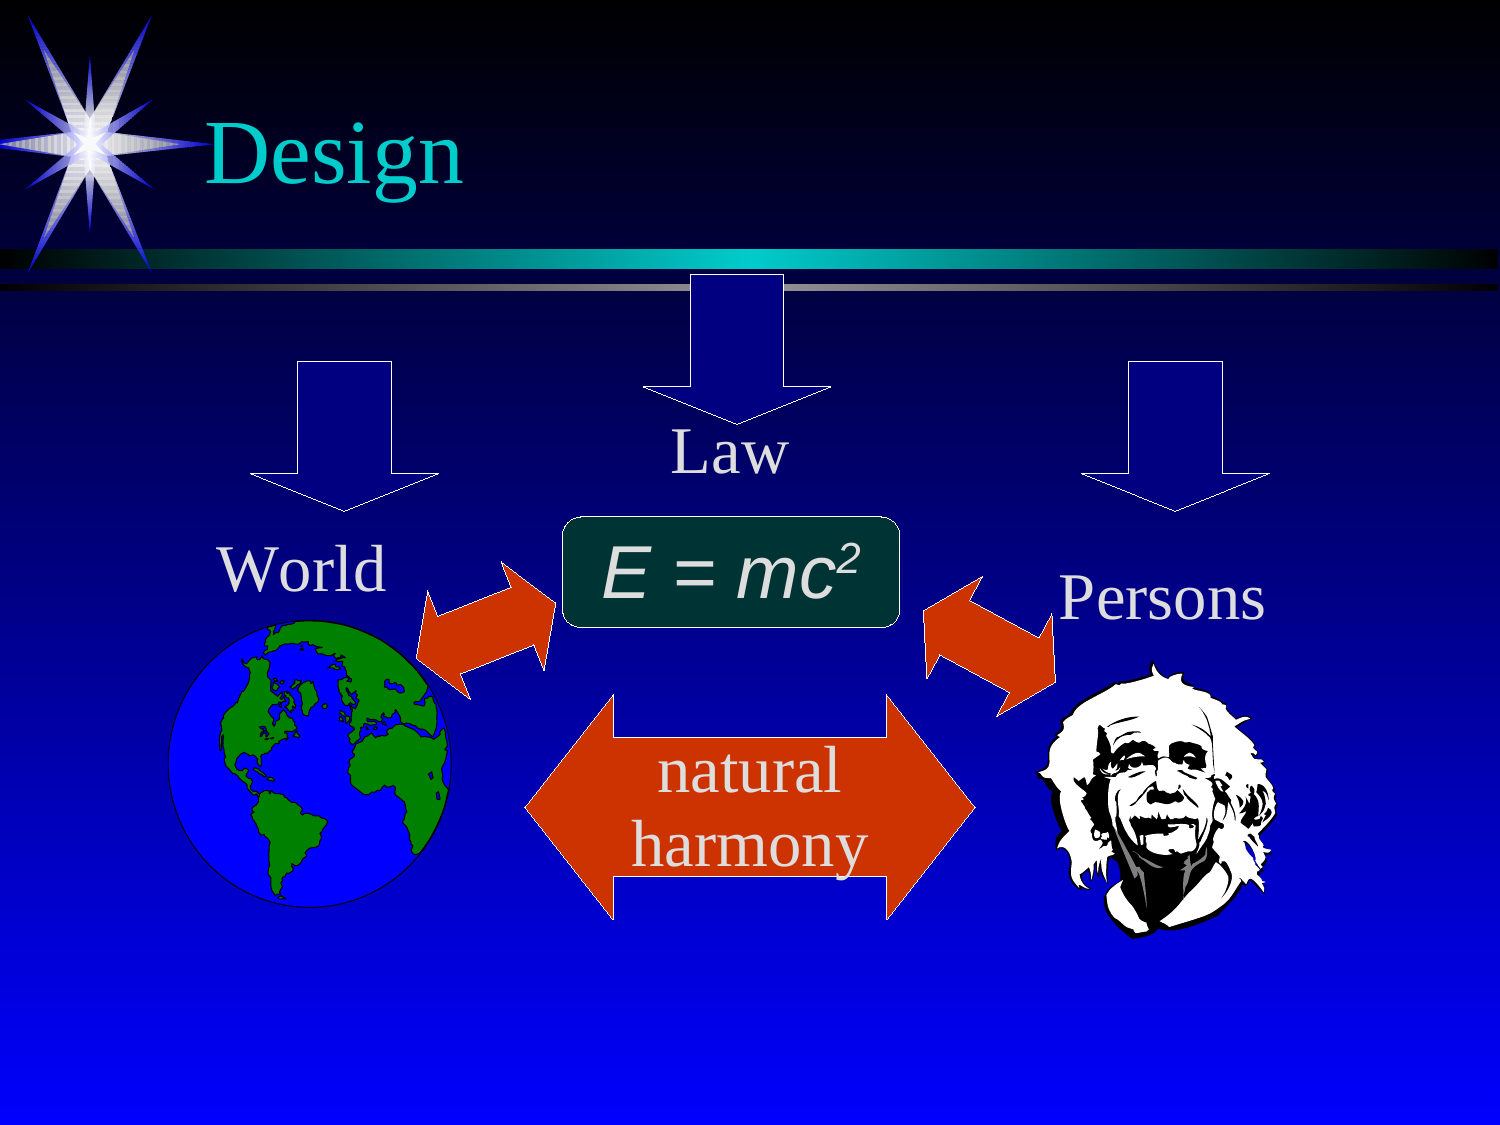

# Design
Law
E = mc2
World
natural
harmony
Persons